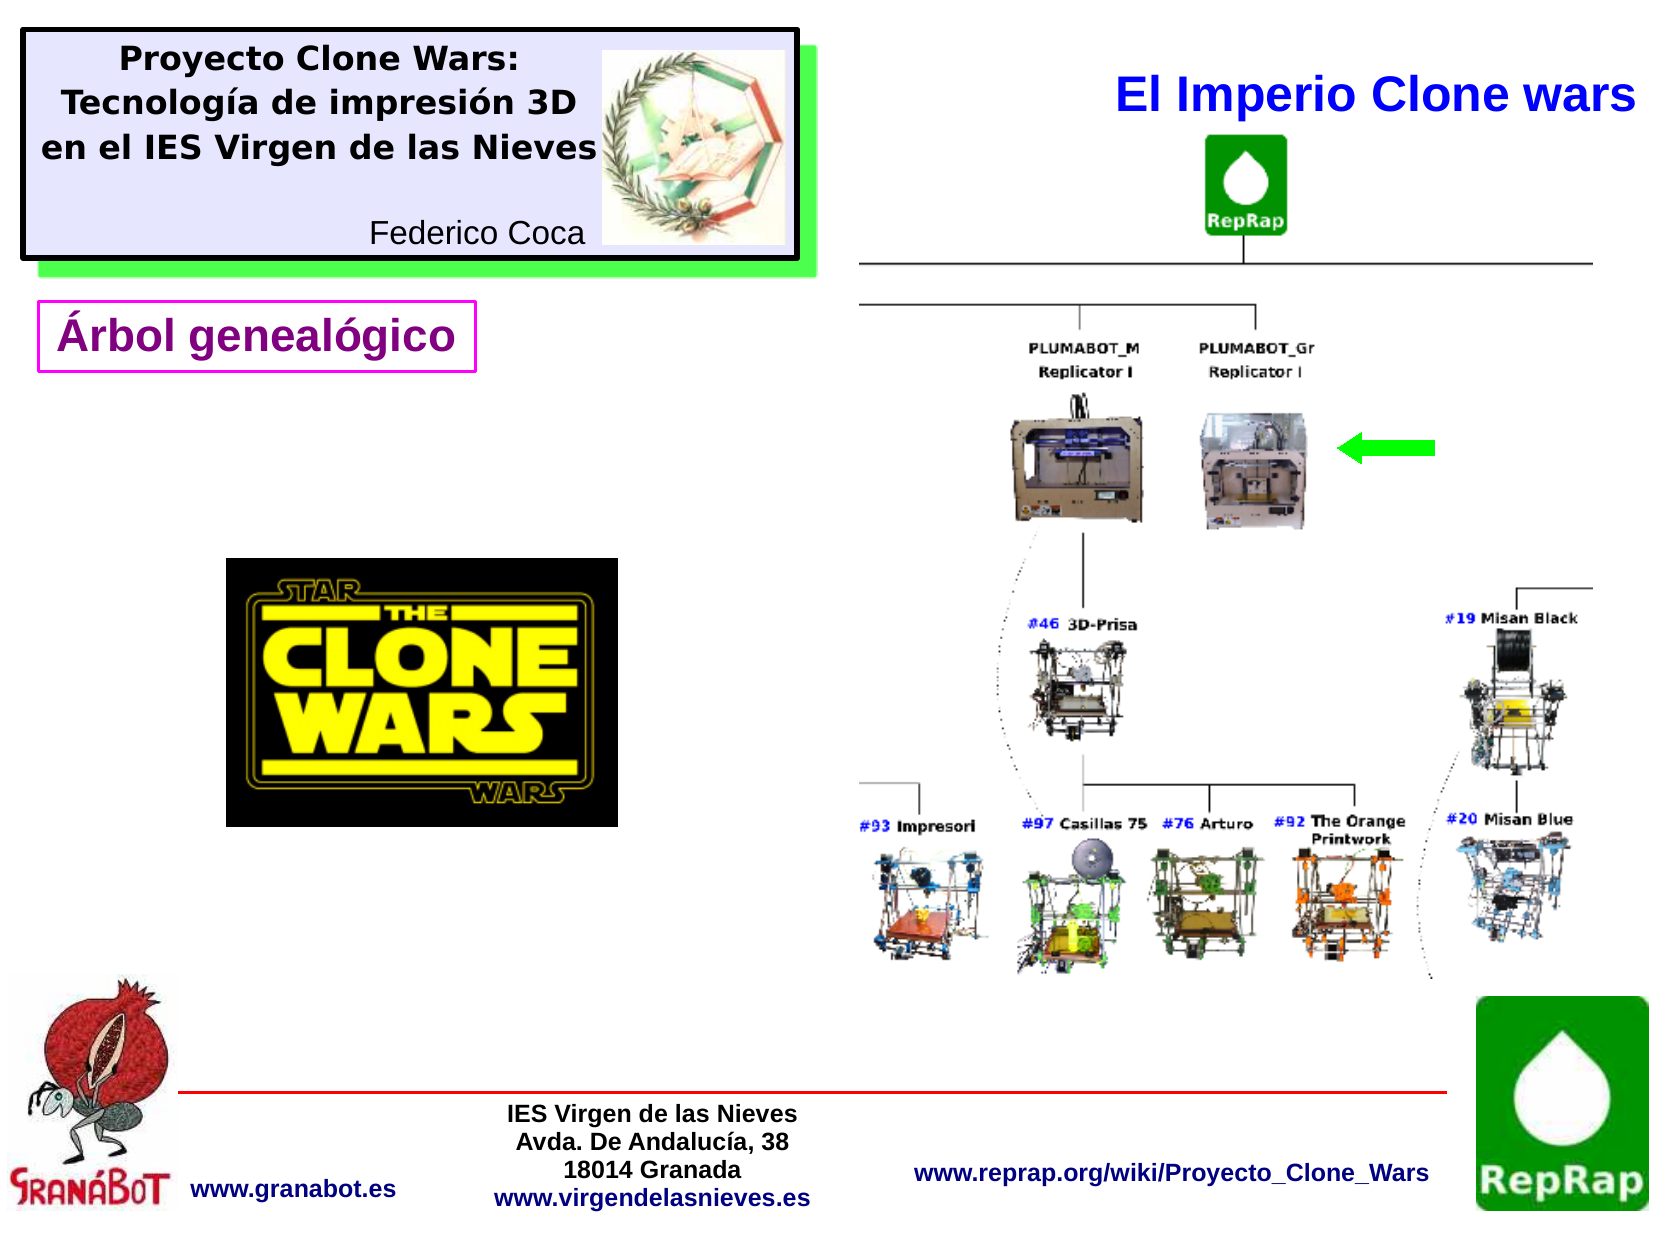

Proyecto Clone Wars:
Tecnología de impresión 3D
en el IES Virgen de las Nieves
El Imperio Clone wars
Federico Coca
Árbol genealógico
IES Virgen de las Nieves
Avda. De Andalucía, 38
18014 Granada
www.virgendelasnieves.es
www.reprap.org/wiki/Proyecto_Clone_Wars
www.granabot.es